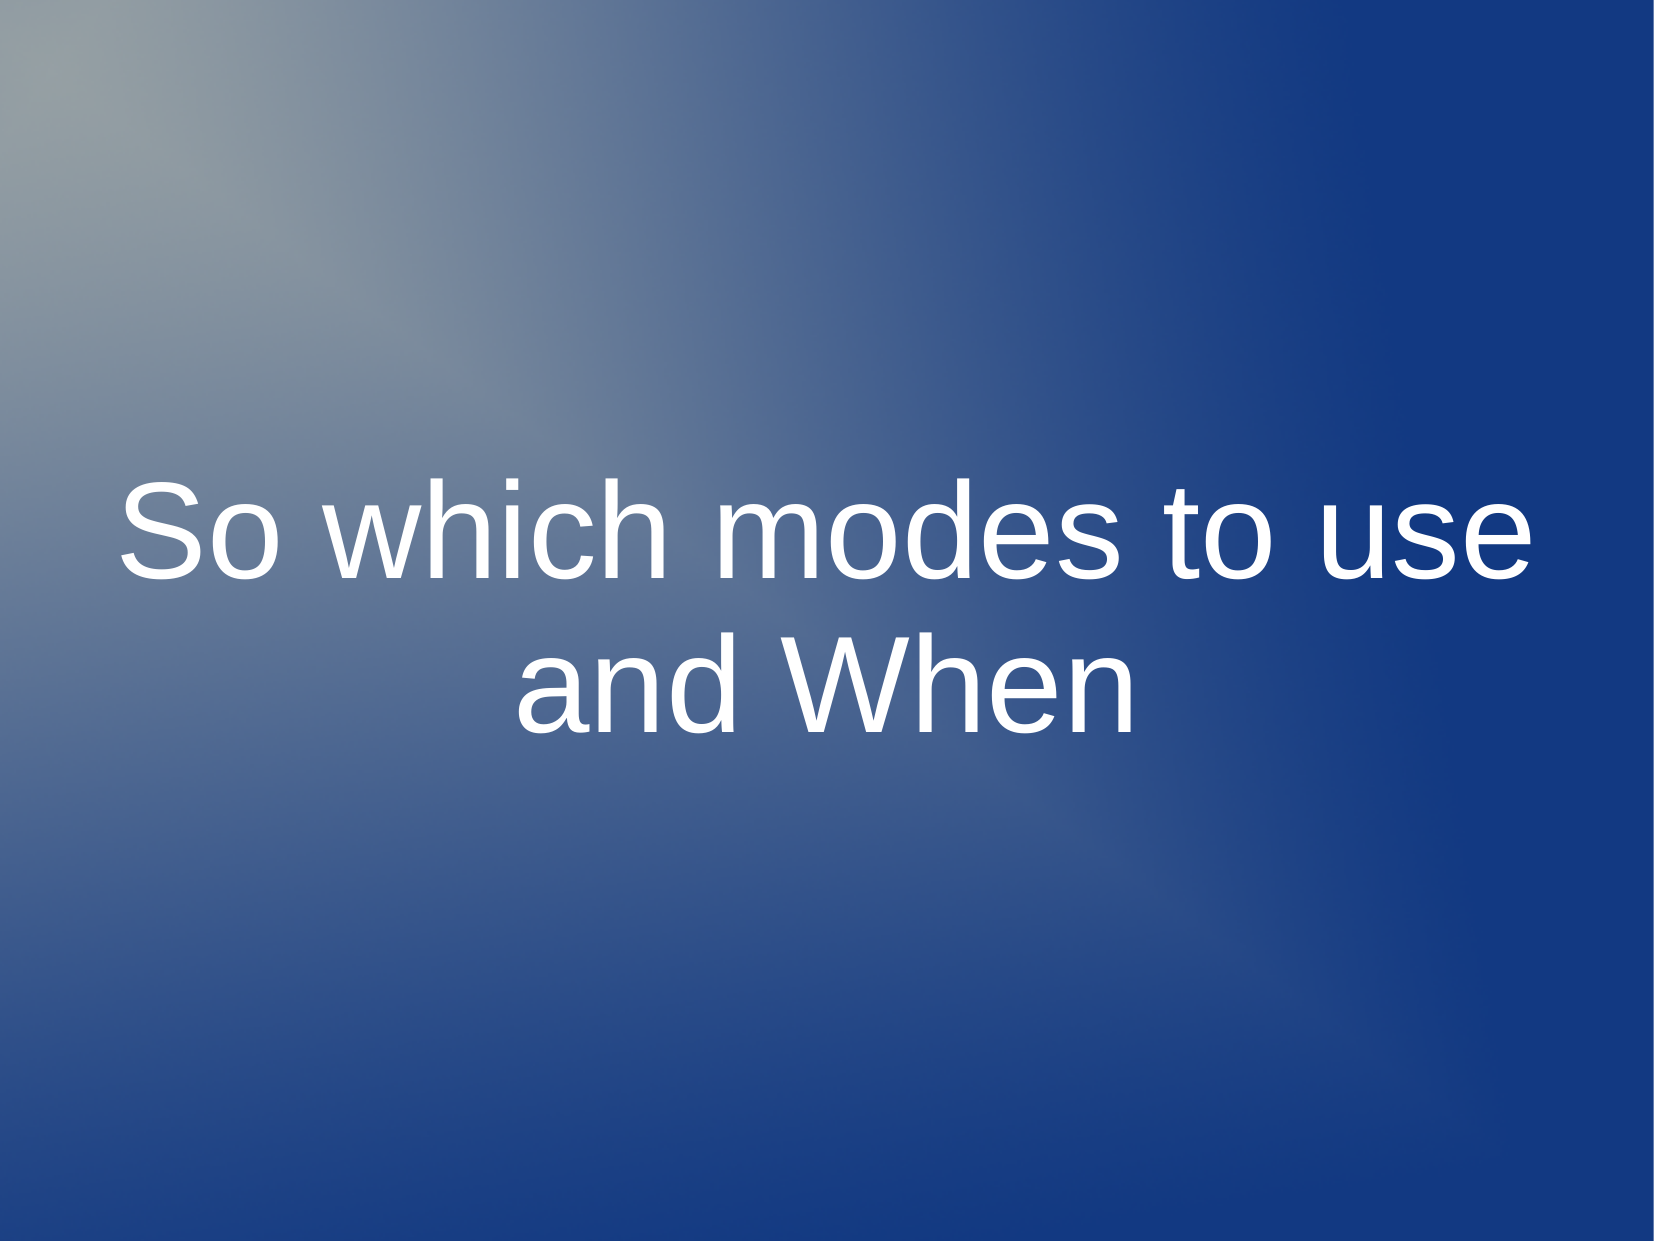

# So which modes to use and When